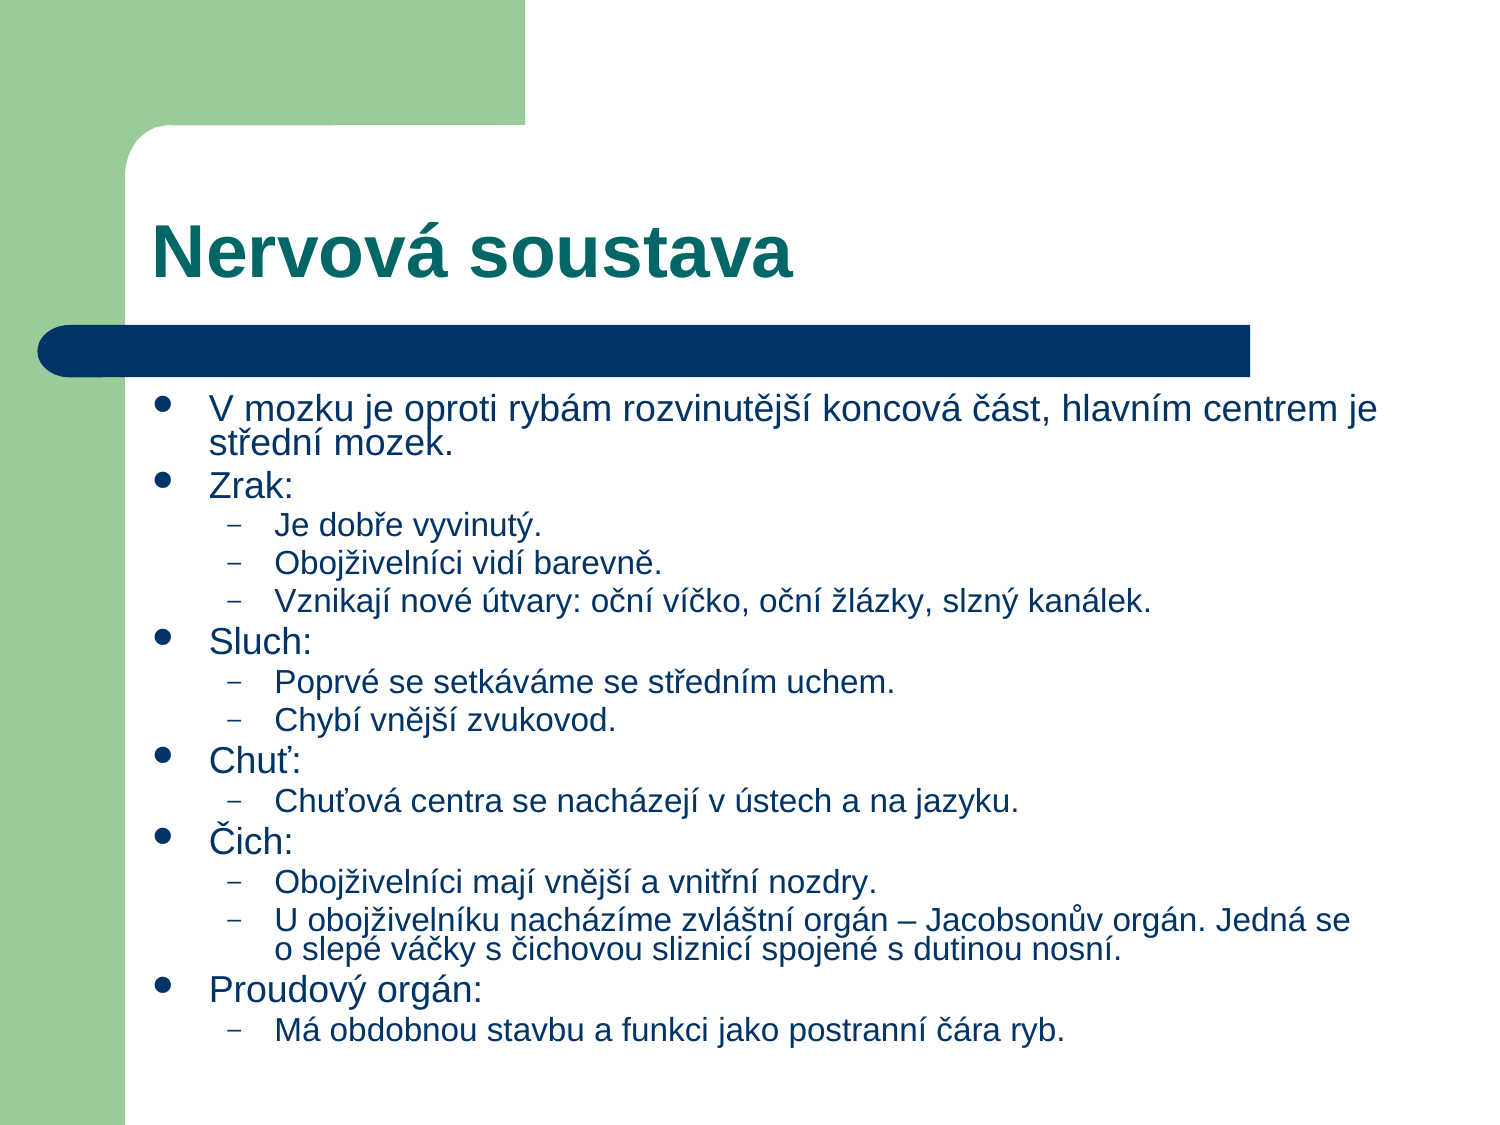

# Nervová soustava
V mozku je oproti rybám rozvinutější koncová část, hlavním centrem je střední mozek.
Zrak:
Je dobře vyvinutý.
Obojživelníci vidí barevně.
Vznikají nové útvary: oční víčko, oční žlázky, slzný kanálek.
Sluch:
Poprvé se setkáváme se středním uchem.
Chybí vnější zvukovod.
Chuť:
Chuťová centra se nacházejí v ústech a na jazyku.
Čich:
Obojživelníci mají vnější a vnitřní nozdry.
U obojživelníku nacházíme zvláštní orgán – Jacobsonův orgán. Jedná se
o slepé váčky s čichovou sliznicí spojené s dutinou nosní.
Proudový orgán:
Má obdobnou stavbu a funkci jako postranní čára ryb.